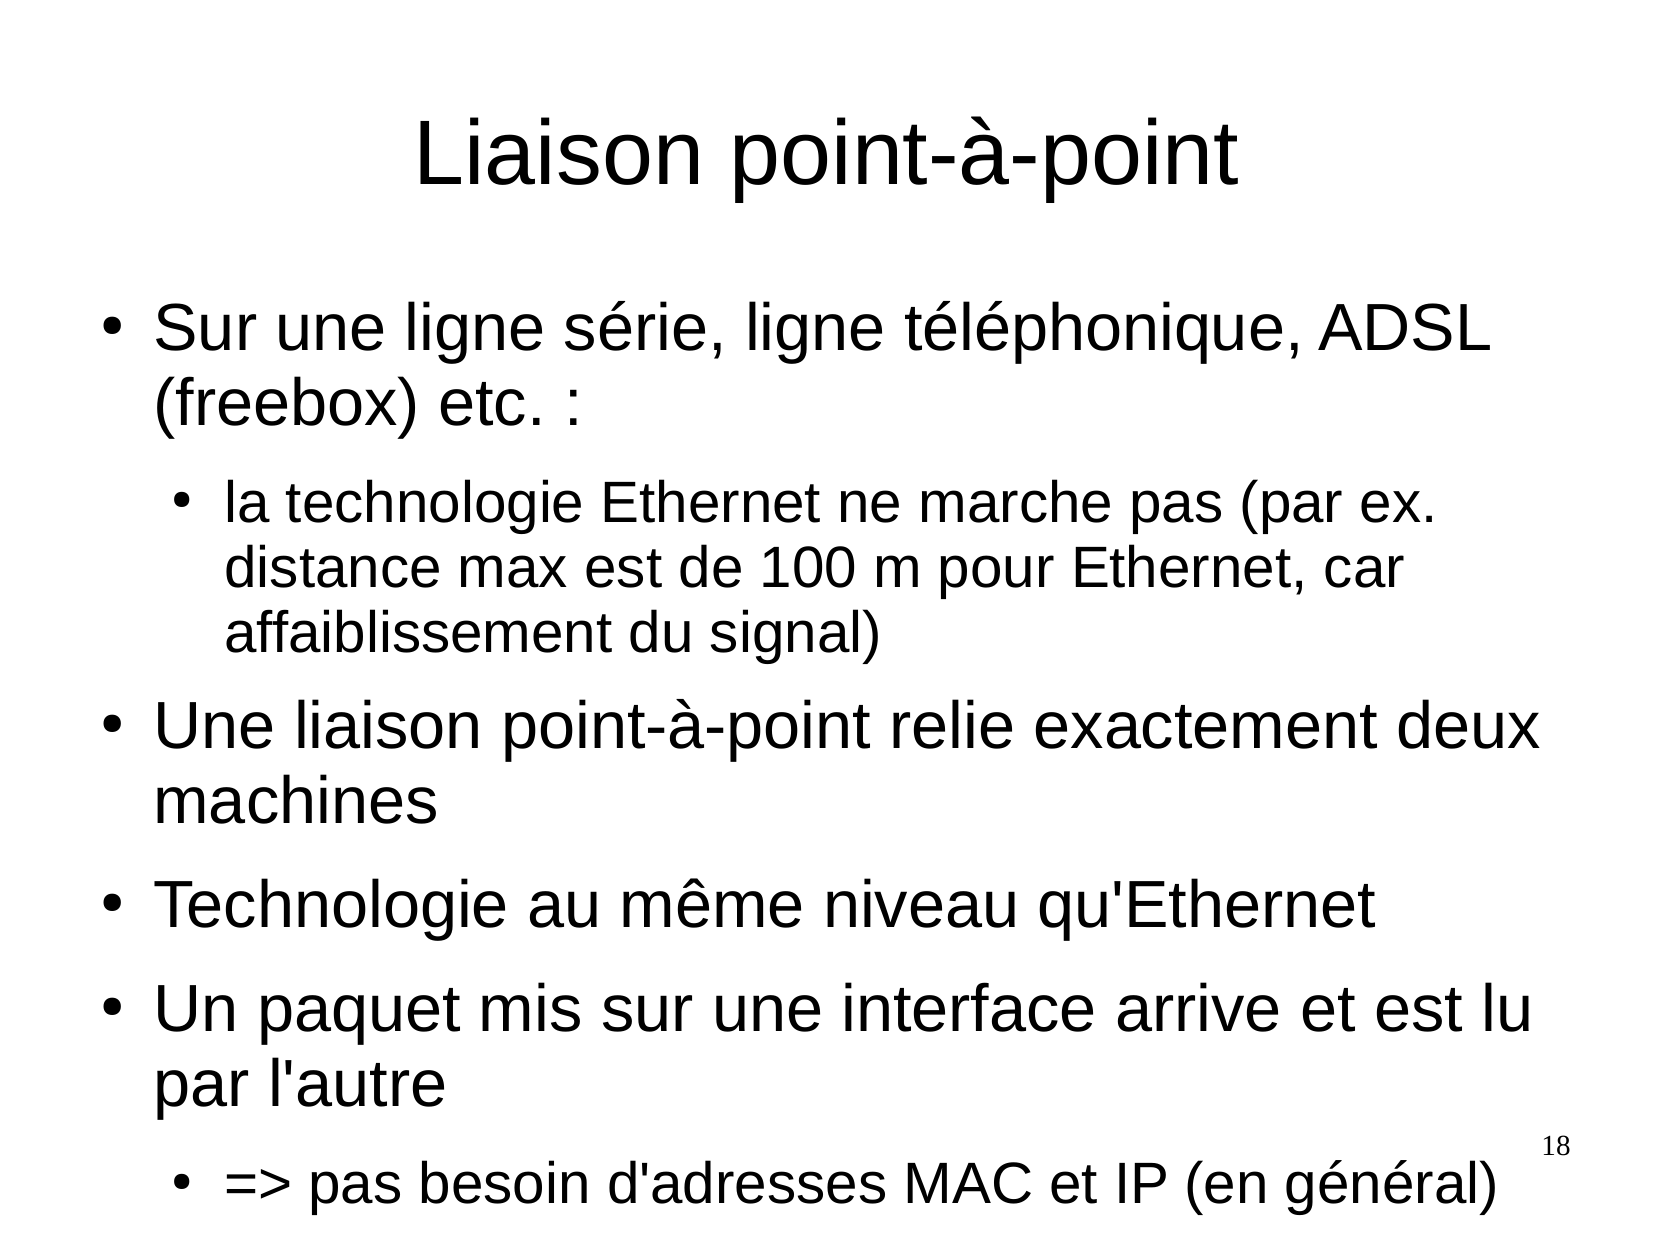

# Liaison point-à-point
Sur une ligne série, ligne téléphonique, ADSL (freebox) etc. :
la technologie Ethernet ne marche pas (par ex. distance max est de 100 m pour Ethernet, car affaiblissement du signal)
Une liaison point-à-point relie exactement deux machines
Technologie au même niveau qu'Ethernet
Un paquet mis sur une interface arrive et est lu par l'autre
=> pas besoin d'adresses MAC et IP (en général)
18